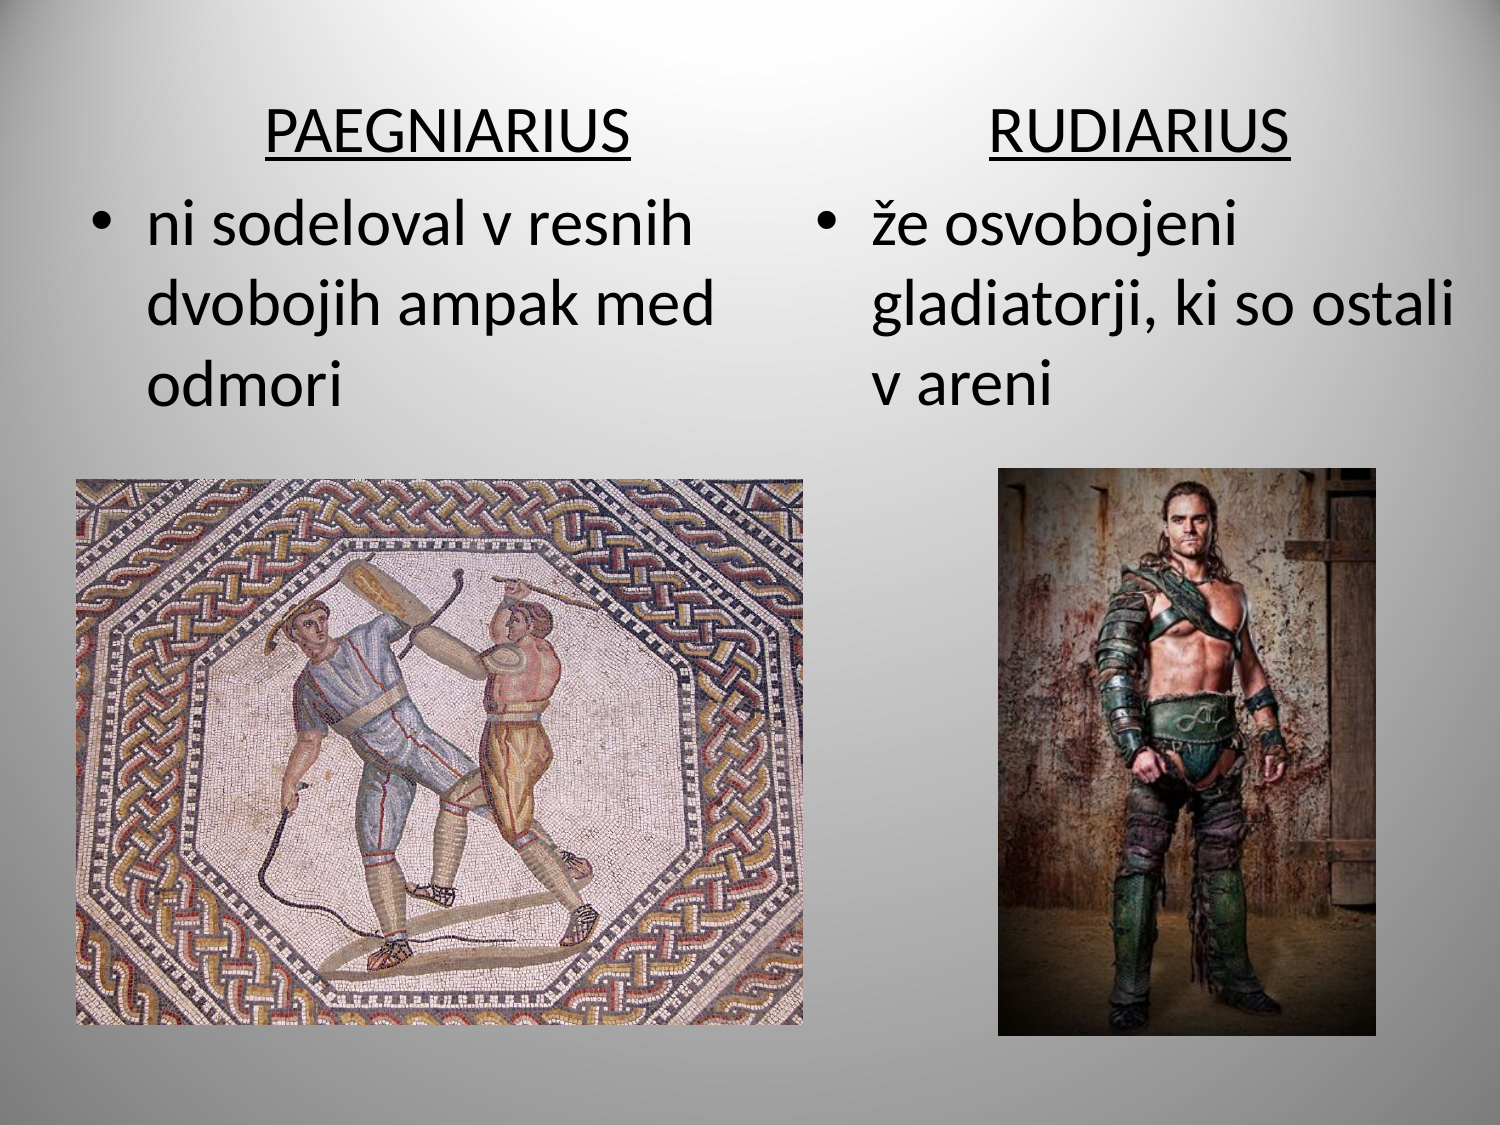

# PAEGNIARIUS
ni sodeloval v resnih dvobojih ampak med odmori
RUDIARIUS
že osvobojeni gladiatorji, ki so ostali v areni